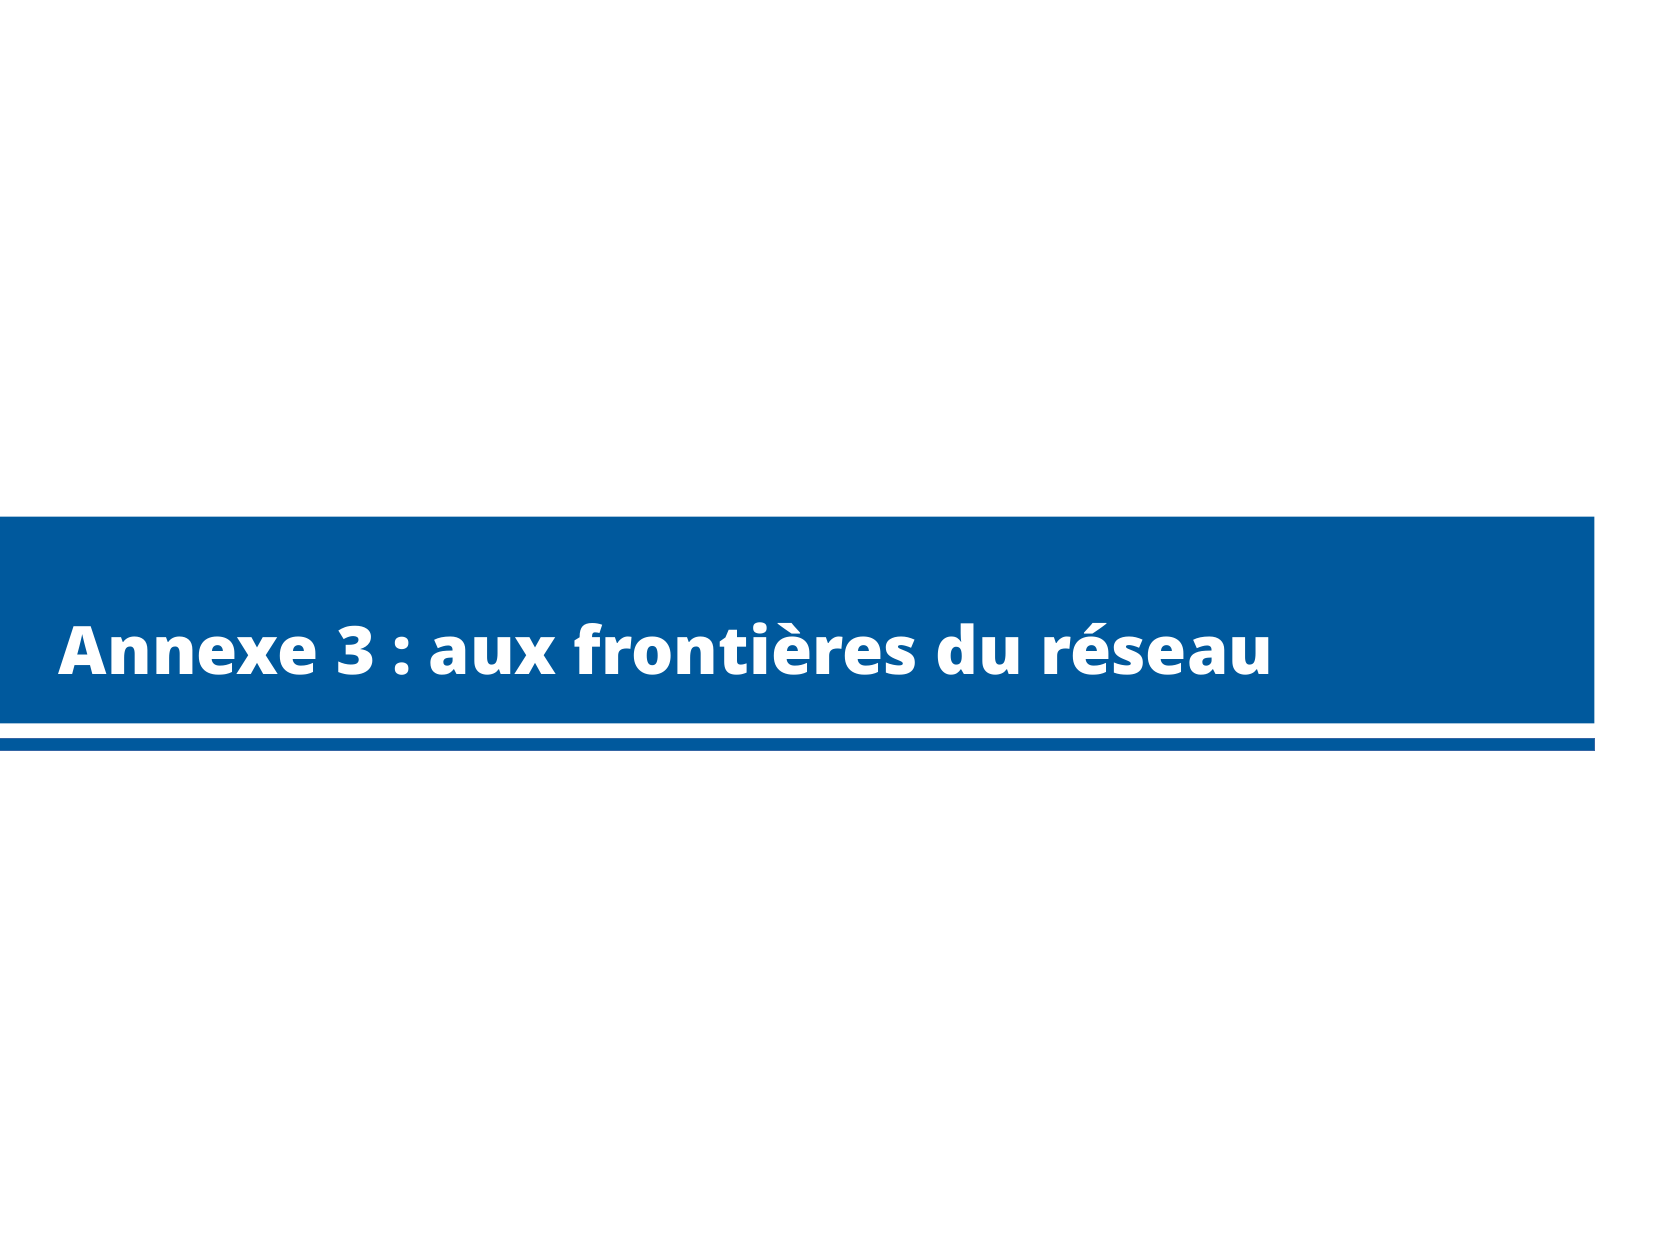

# Annexe 3 : aux frontières du réseau
117
blog.lrdf.fr - Licence CC-BY-NC-SA